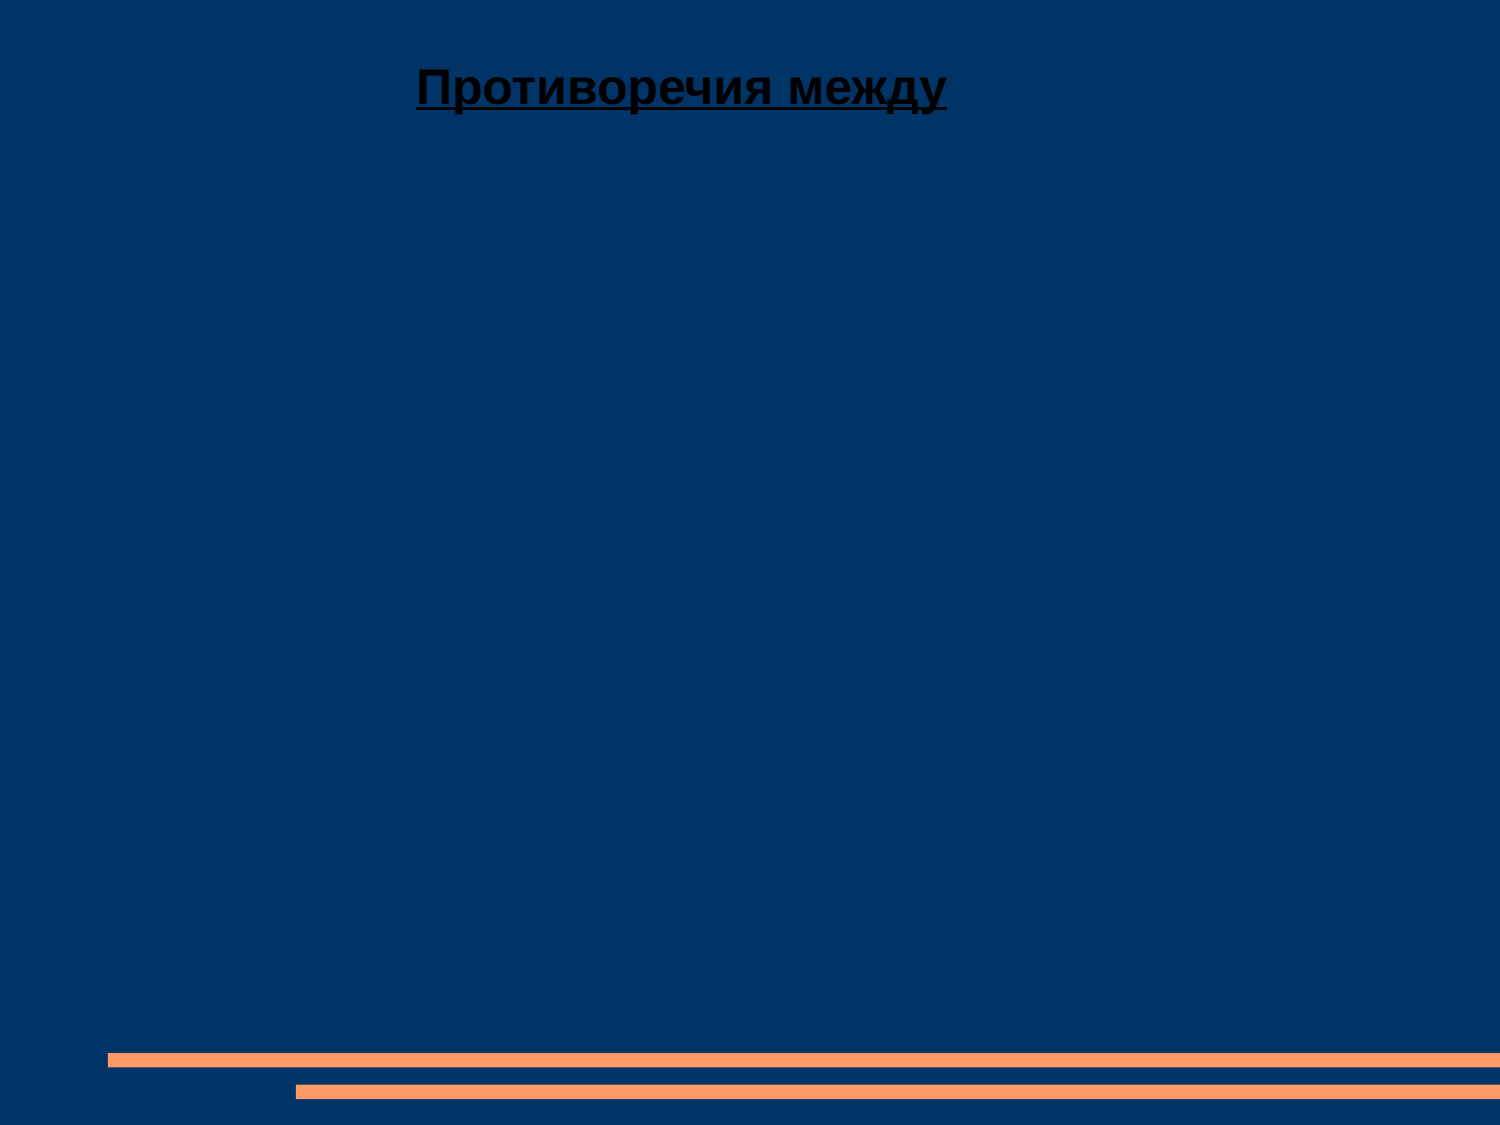

- высокой потребностью современной школы в педагоге, способном к творческому поиску - возрастанием потребности педагога в самореализации - возрастающими требованиями к деятельности администрации школы по развитию исследовательской деятельности педагогов
- традиционной системой управления персоналом
Противоречия между